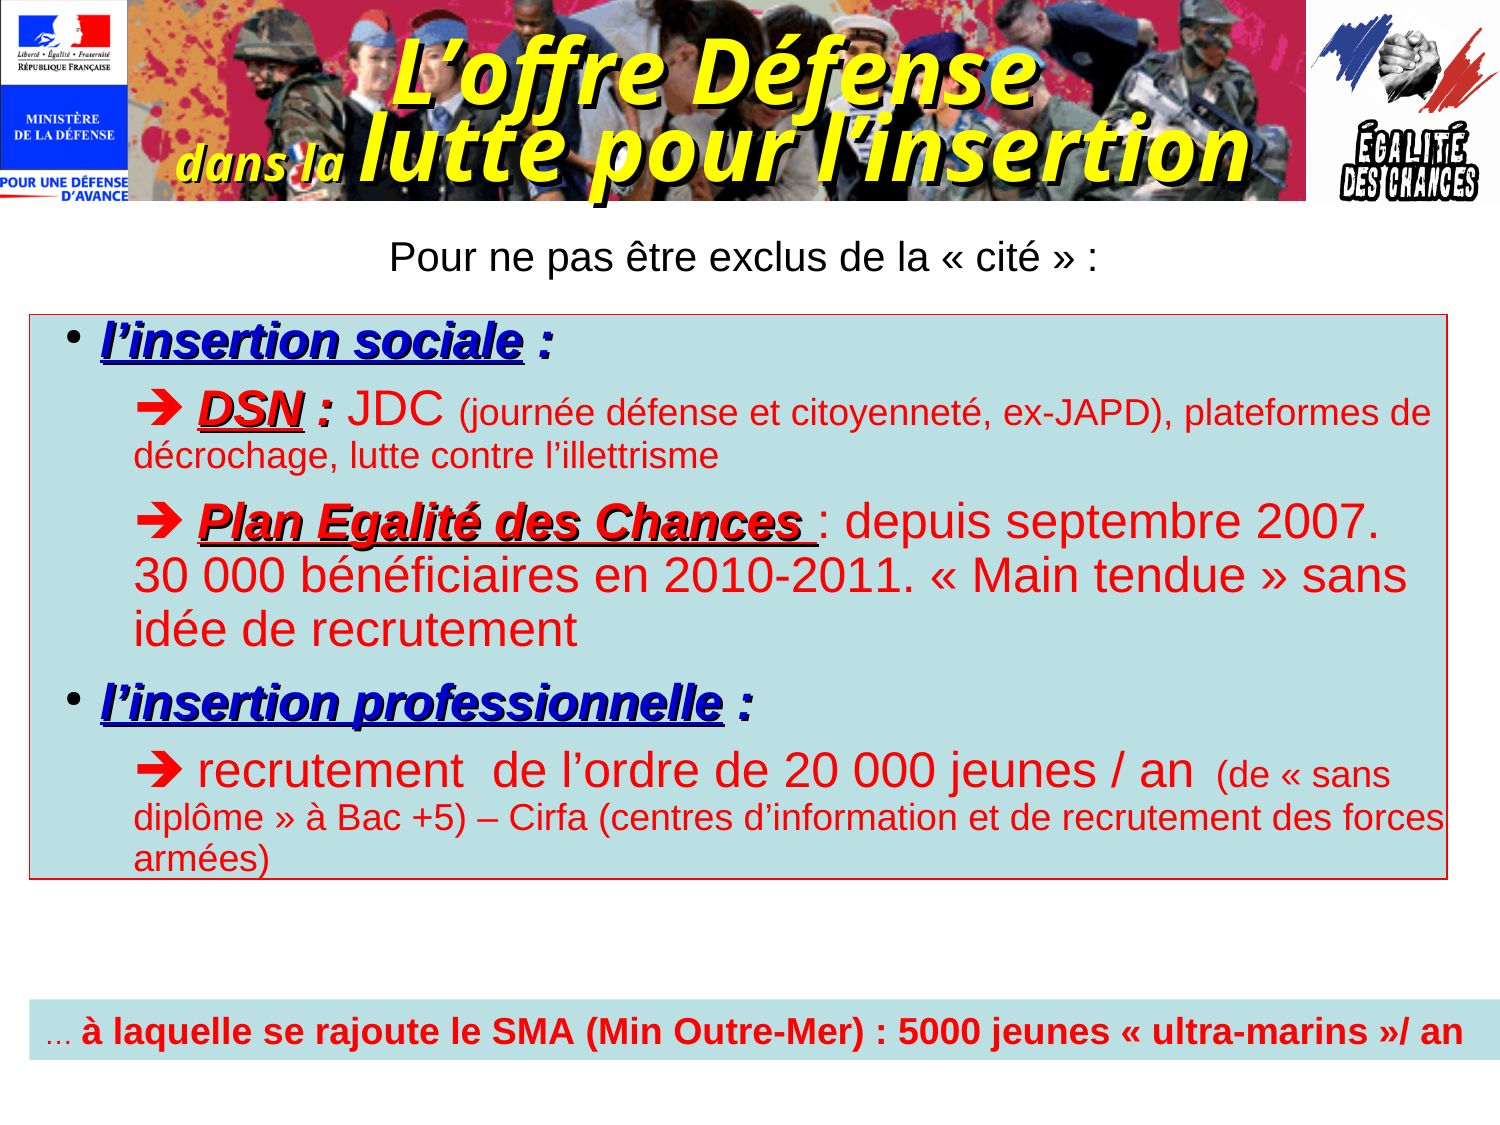

# L’offre Défense dans la lutte pour l’insertion
Pour ne pas être exclus de la « cité » :
l’insertion sociale :
	 DSN : JDC (journée défense et citoyenneté, ex-JAPD), plateformes de décrochage, lutte contre l’illettrisme
	 Plan Egalité des Chances : depuis septembre 2007. 30 000 bénéficiaires en 2010-2011. « Main tendue » sans idée de recrutement
l’insertion professionnelle :
	 recrutement de l’ordre de 20 000 jeunes / an (de « sans diplôme » à Bac +5) – Cirfa (centres d’information et de recrutement des forces armées)
… à laquelle se rajoute le SMA (Min Outre-Mer) : 5000 jeunes « ultra-marins »/ an